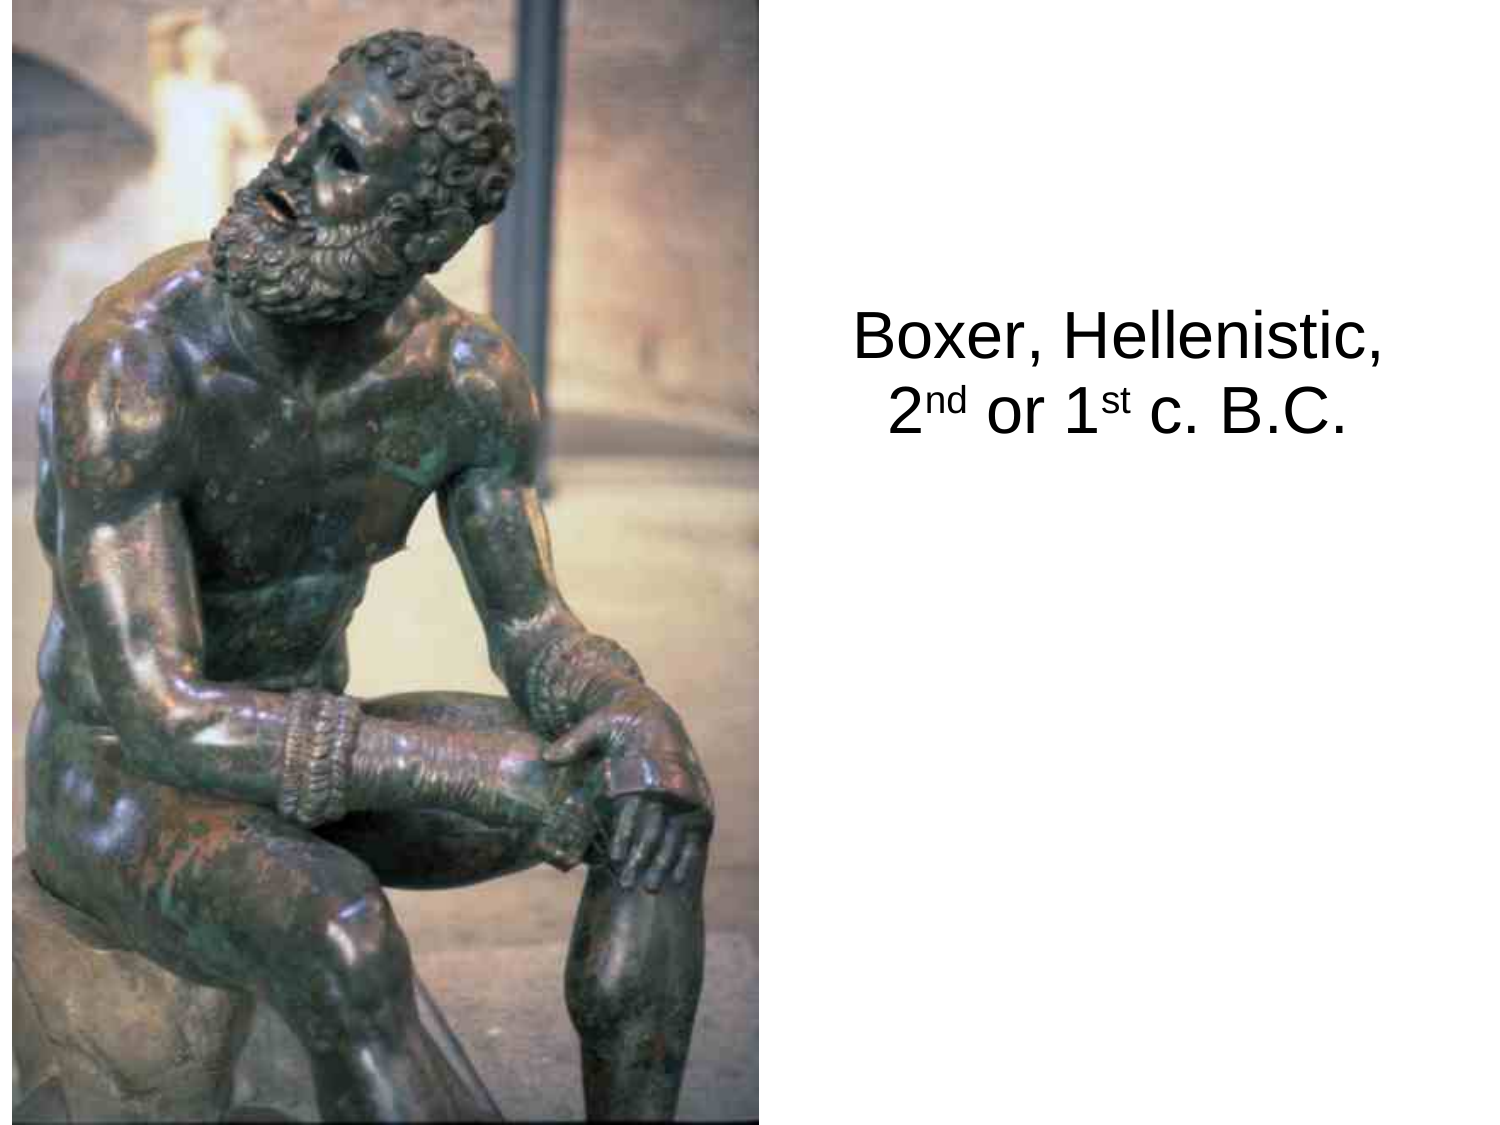

# Boxer, Hellenistic, 2nd or 1st c. B.C.